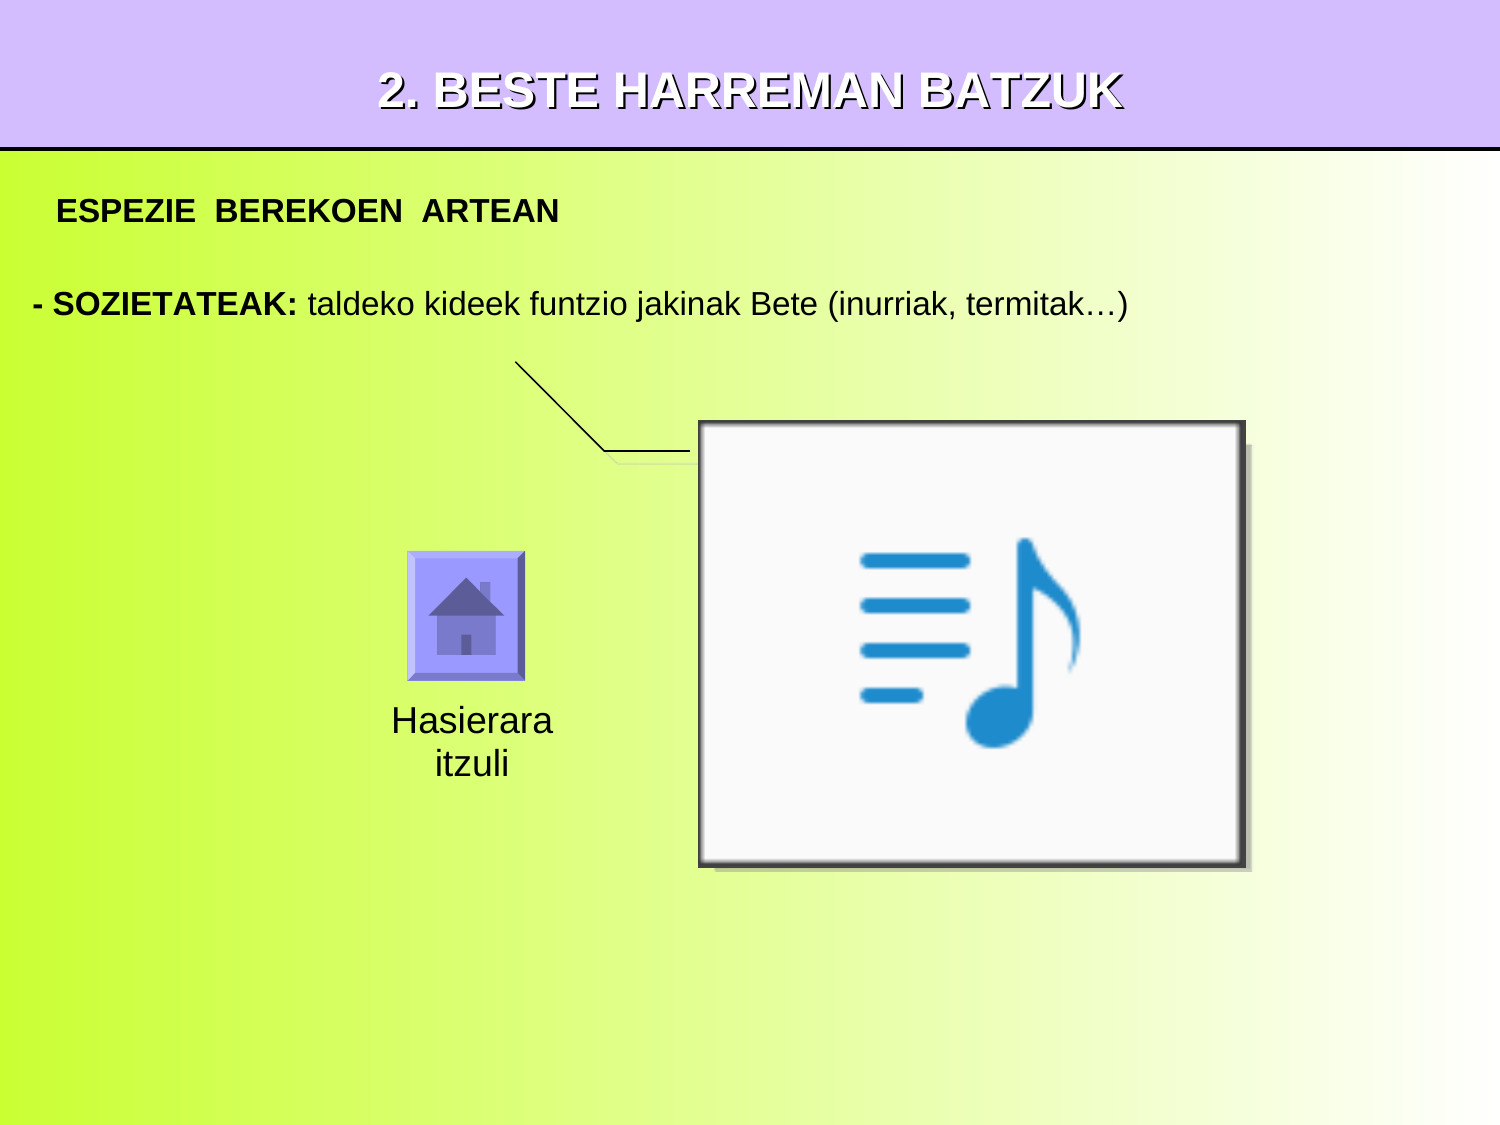

2. BESTE HARREMAN BATZUK
ESPEZIE BEREKOEN ARTEAN
- SOZIETATEAK: taldeko kideek funtzio jakinak Bete (inurriak, termitak…)
Hasierara
itzuli